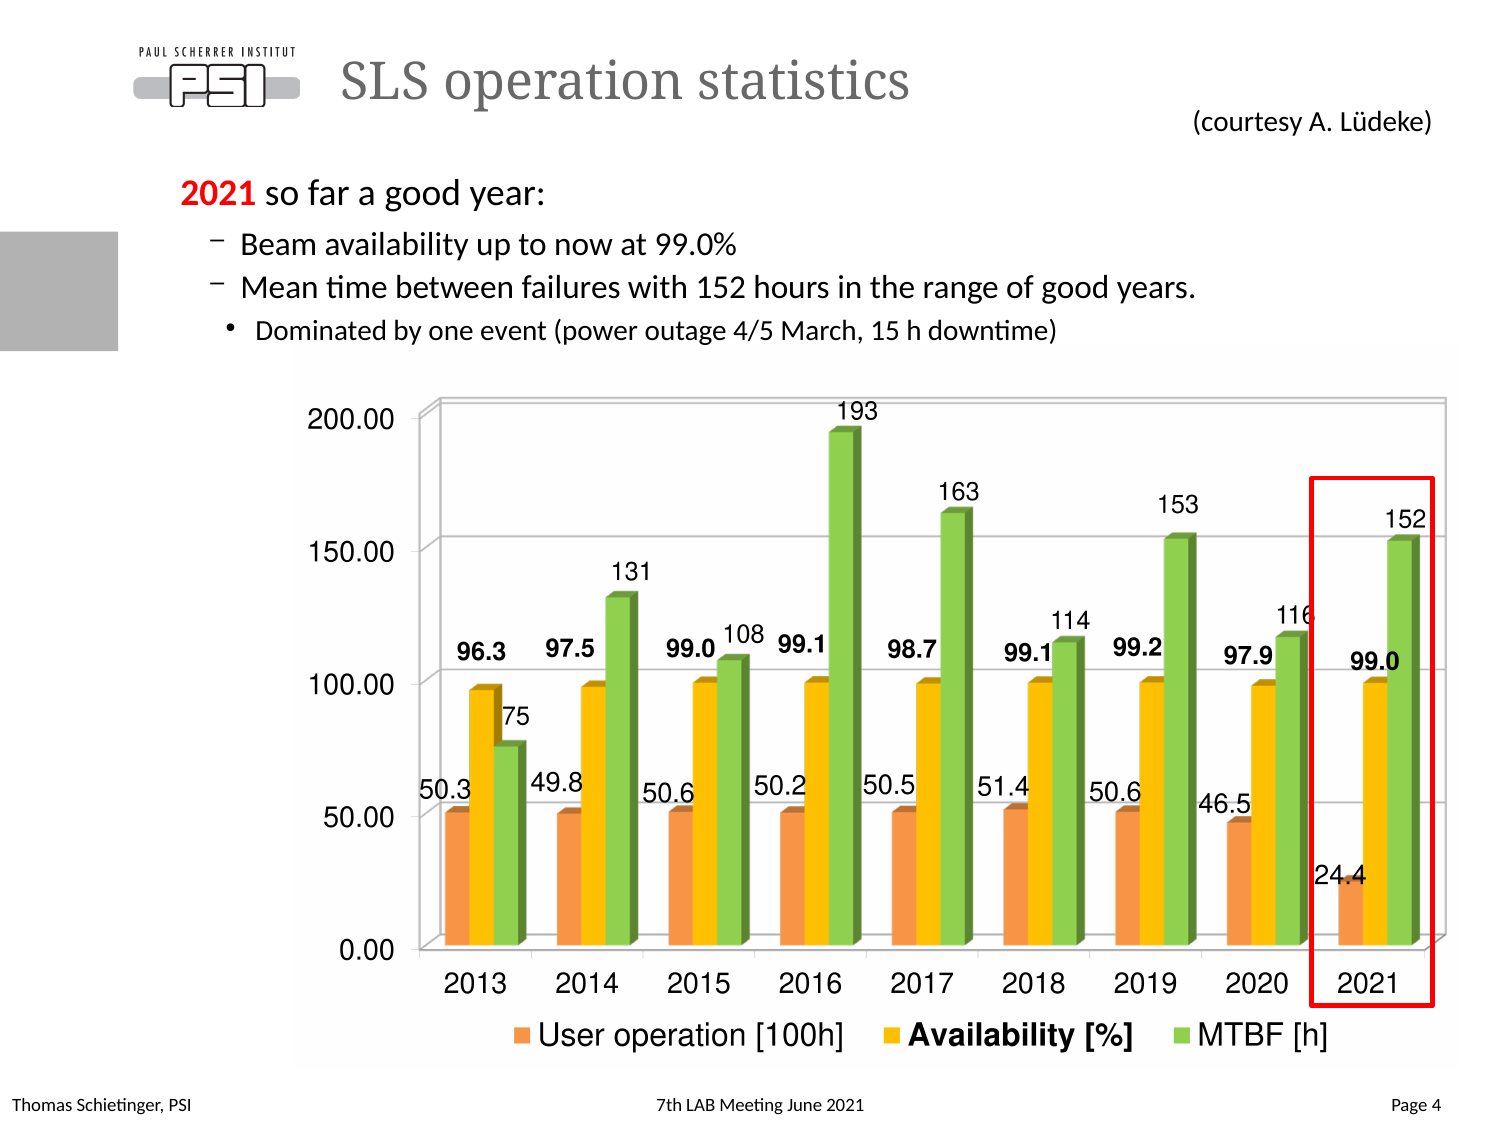

# SLS operation statistics
(courtesy A. Lüdeke)
2021 so far a good year:
Beam availability up to now at 99.0%
Mean time between failures with 152 hours in the range of good years.
Dominated by one event (power outage 4/5 March, 15 h downtime)